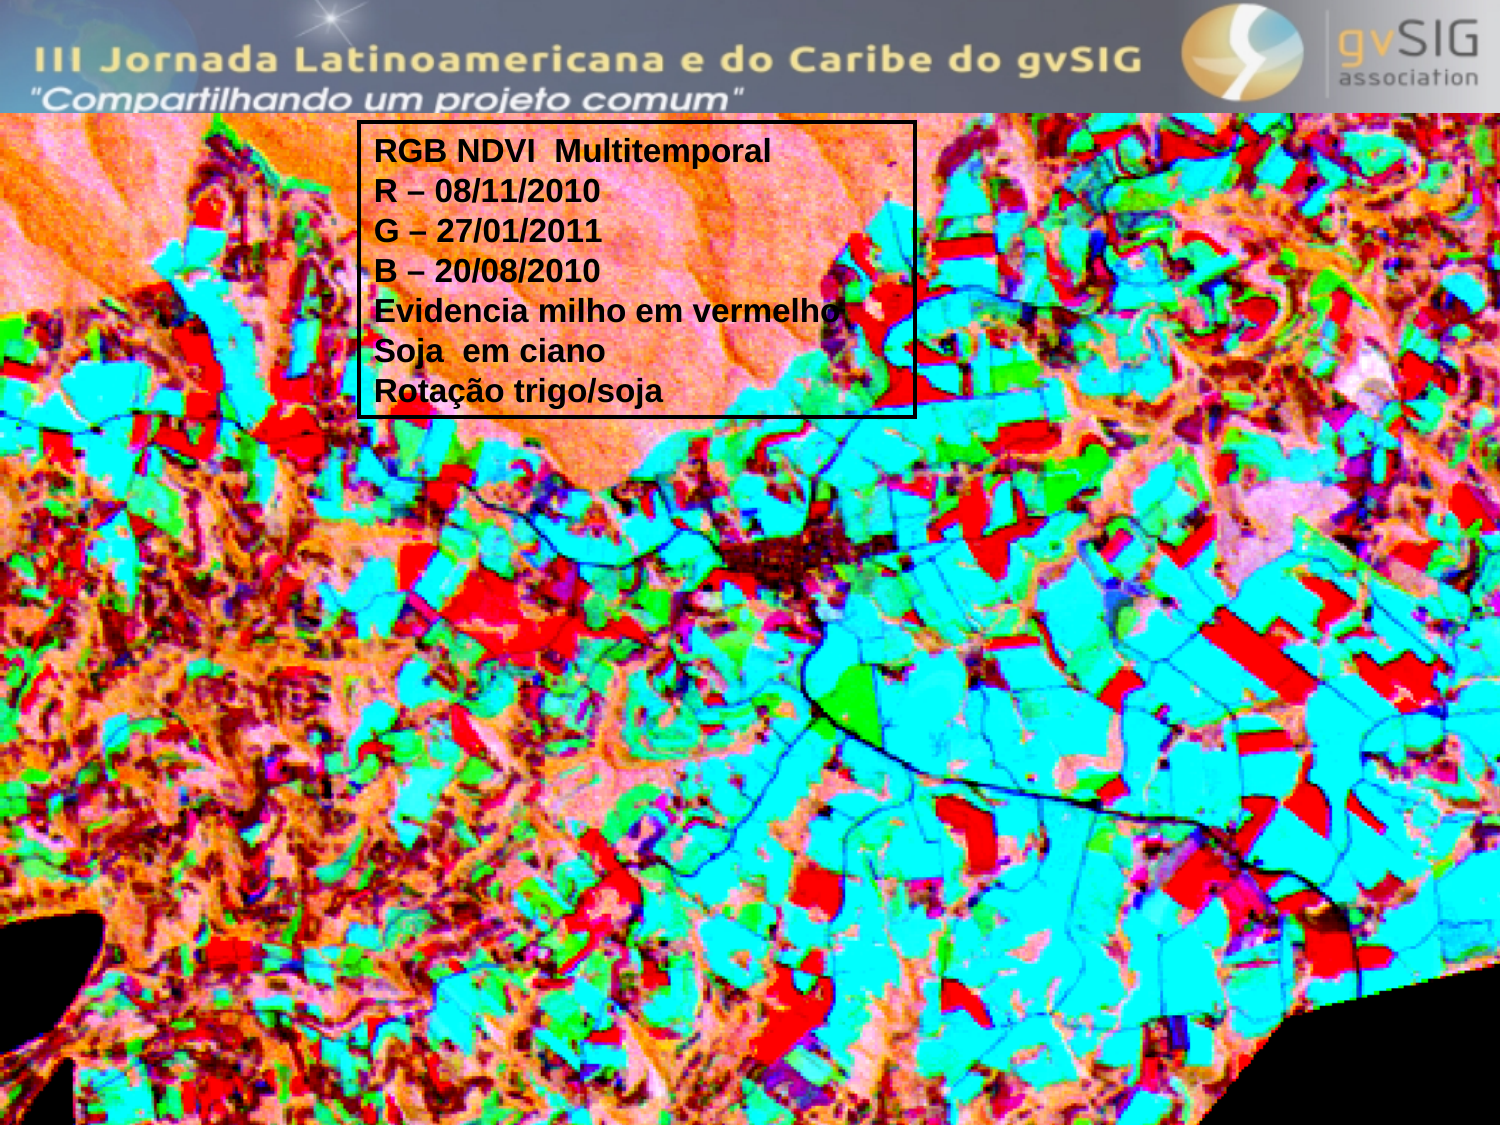

RGB NDVI Multitemporal
R – 08/11/2010
G – 27/01/2011
B – 20/08/2010
Evidencia milho em vermelho
Soja em ciano
Rotação trigo/soja